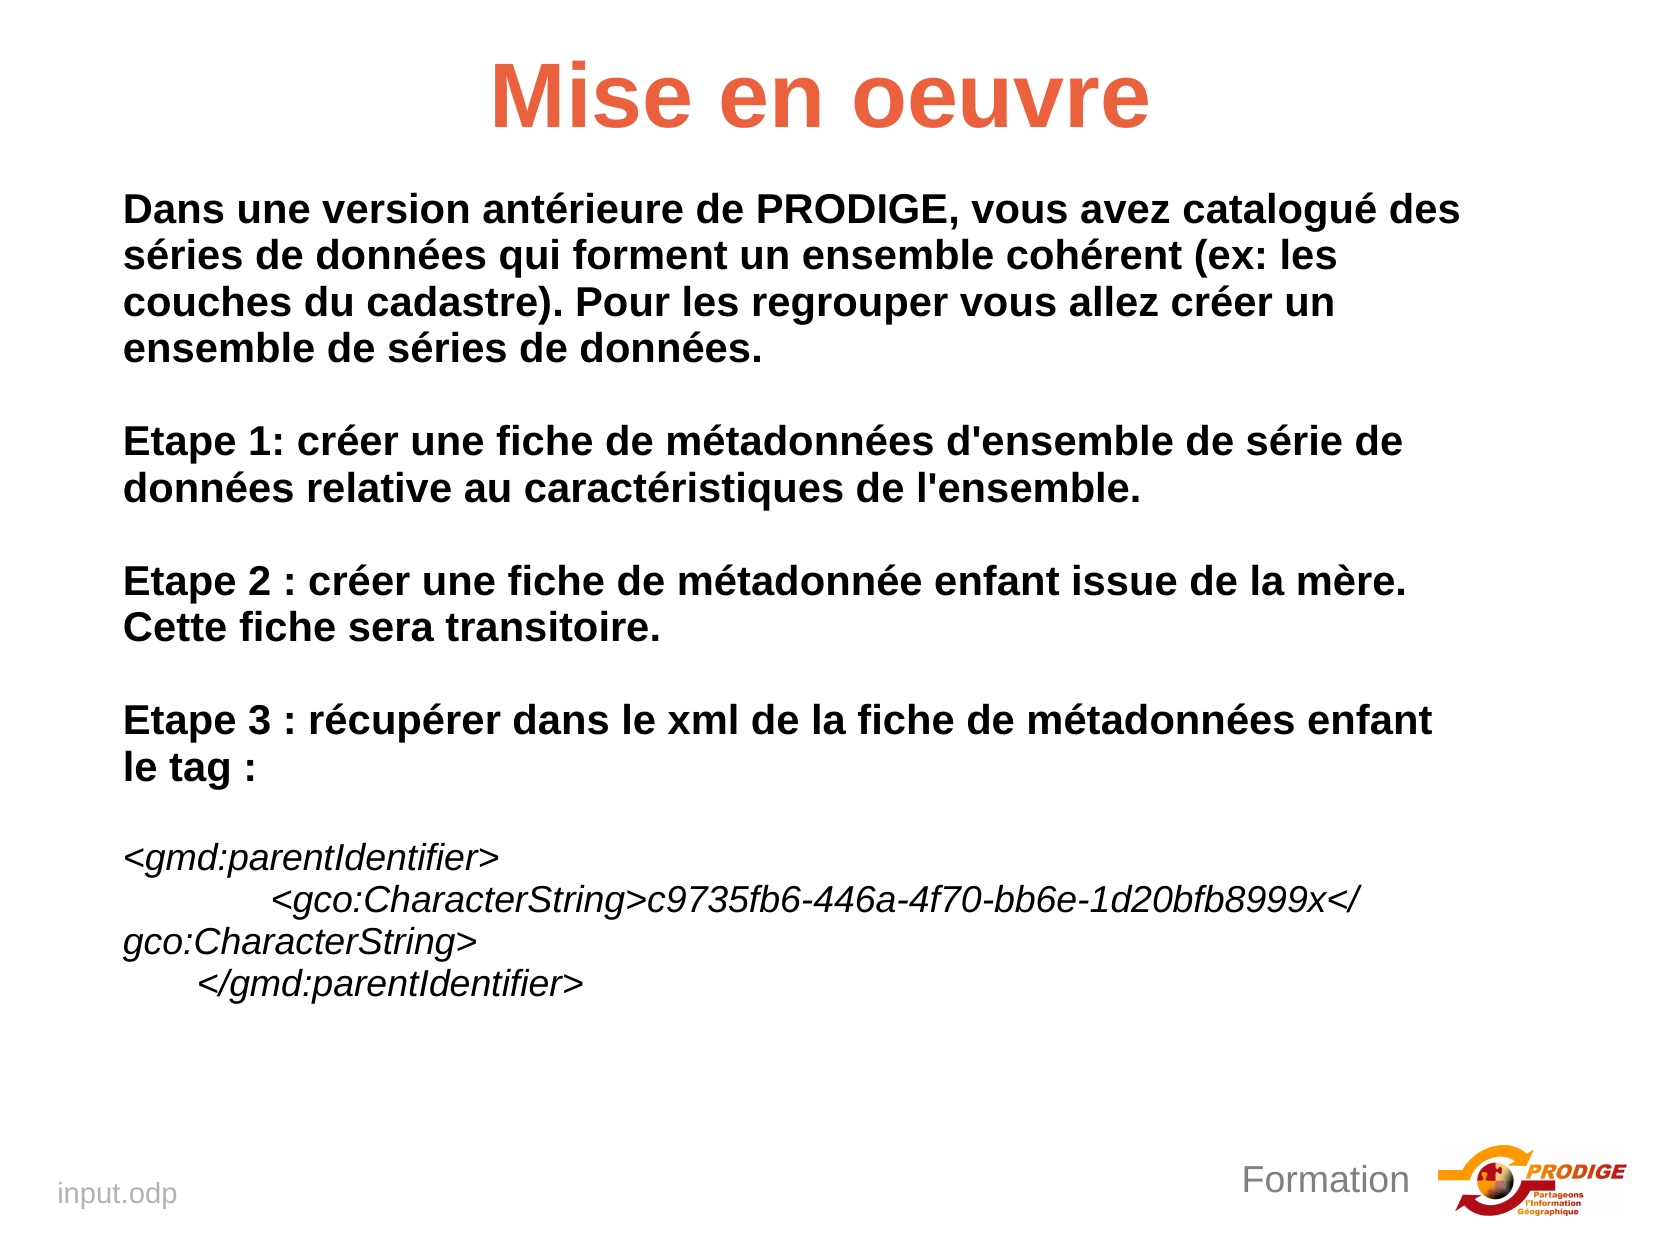

# Mise en oeuvre
Dans une version antérieure de PRODIGE, vous avez catalogué des séries de données qui forment un ensemble cohérent (ex: les couches du cadastre). Pour les regrouper vous allez créer un ensemble de séries de données.
Etape 1: créer une fiche de métadonnées d'ensemble de série de données relative au caractéristiques de l'ensemble.
Etape 2 : créer une fiche de métadonnée enfant issue de la mère. Cette fiche sera transitoire.
Etape 3 : récupérer dans le xml de la fiche de métadonnées enfant le tag :
<gmd:parentIdentifier>
		<gco:CharacterString>c9735fb6-446a-4f70-bb6e-1d20bfb8999x</gco:CharacterString>
	</gmd:parentIdentifier>